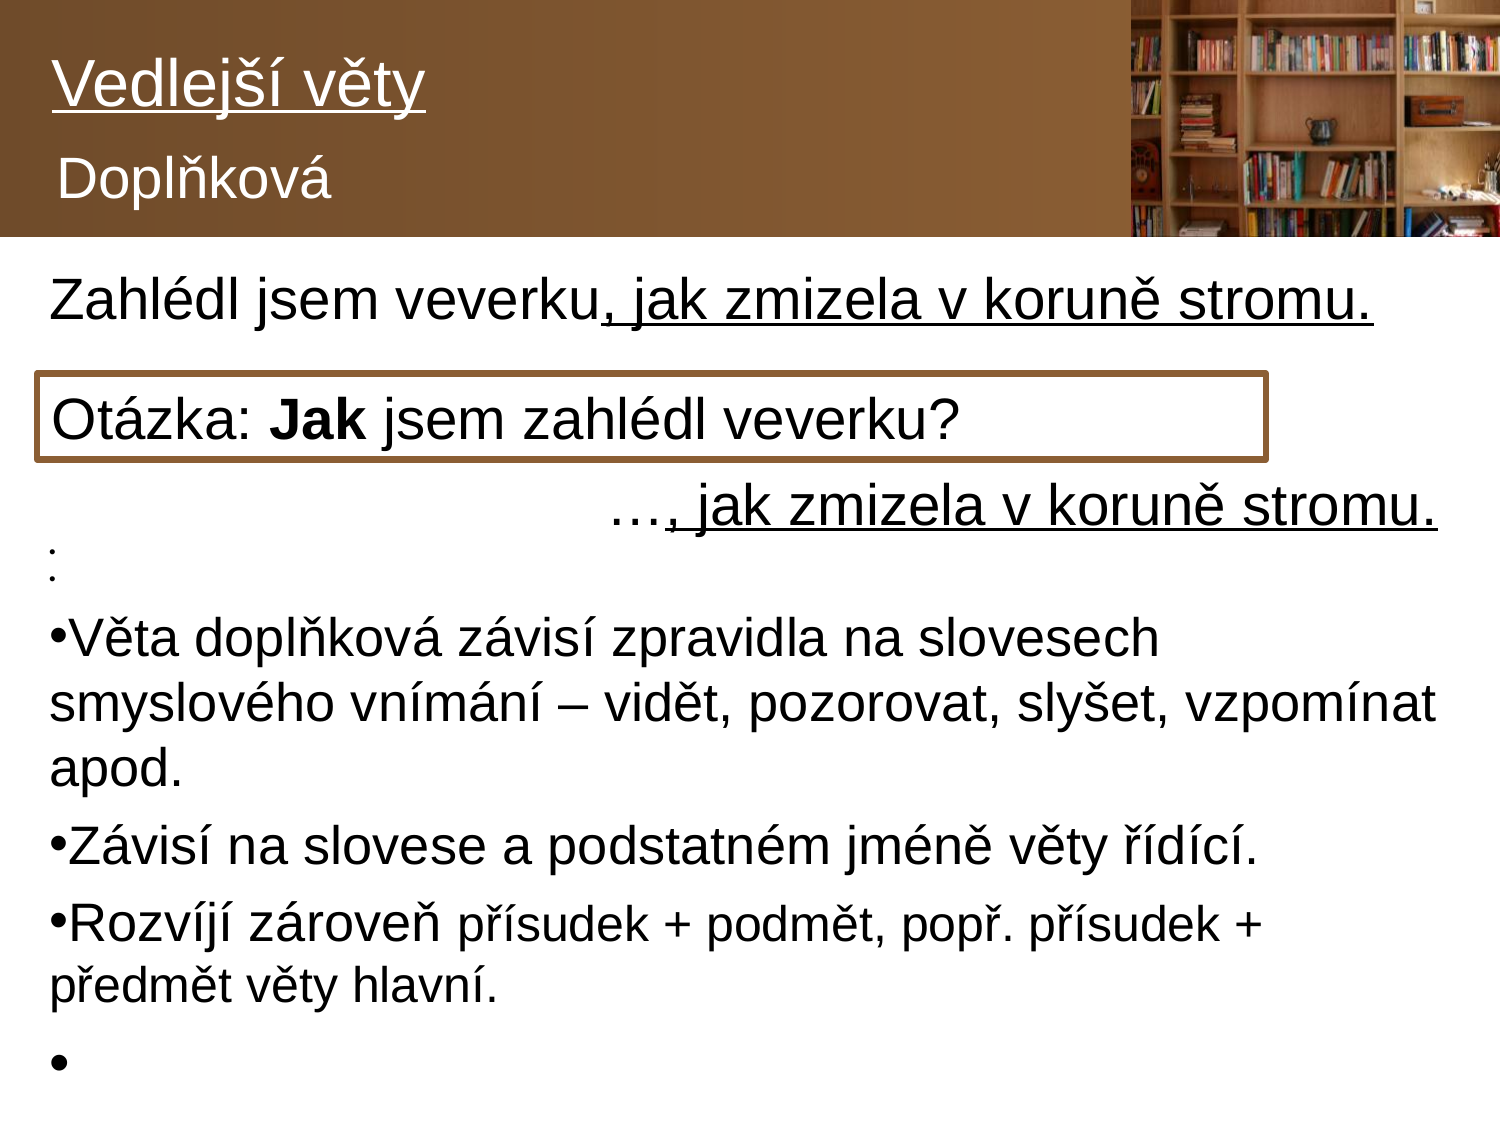

Vedlejší věty
Doplňková
Zahlédl jsem veverku, jak zmizela v koruně stromu.
…, jak zmizela v koruně stromu.
Věta doplňková závisí zpravidla na slovesech smyslového vnímání – vidět, pozorovat, slyšet, vzpomínat apod.
Závisí na slovese a podstatném jméně věty řídící.
Rozvíjí zároveň přísudek + podmět, popř. přísudek + předmět věty hlavní.
Otázka: Jak jsem zahlédl veverku?